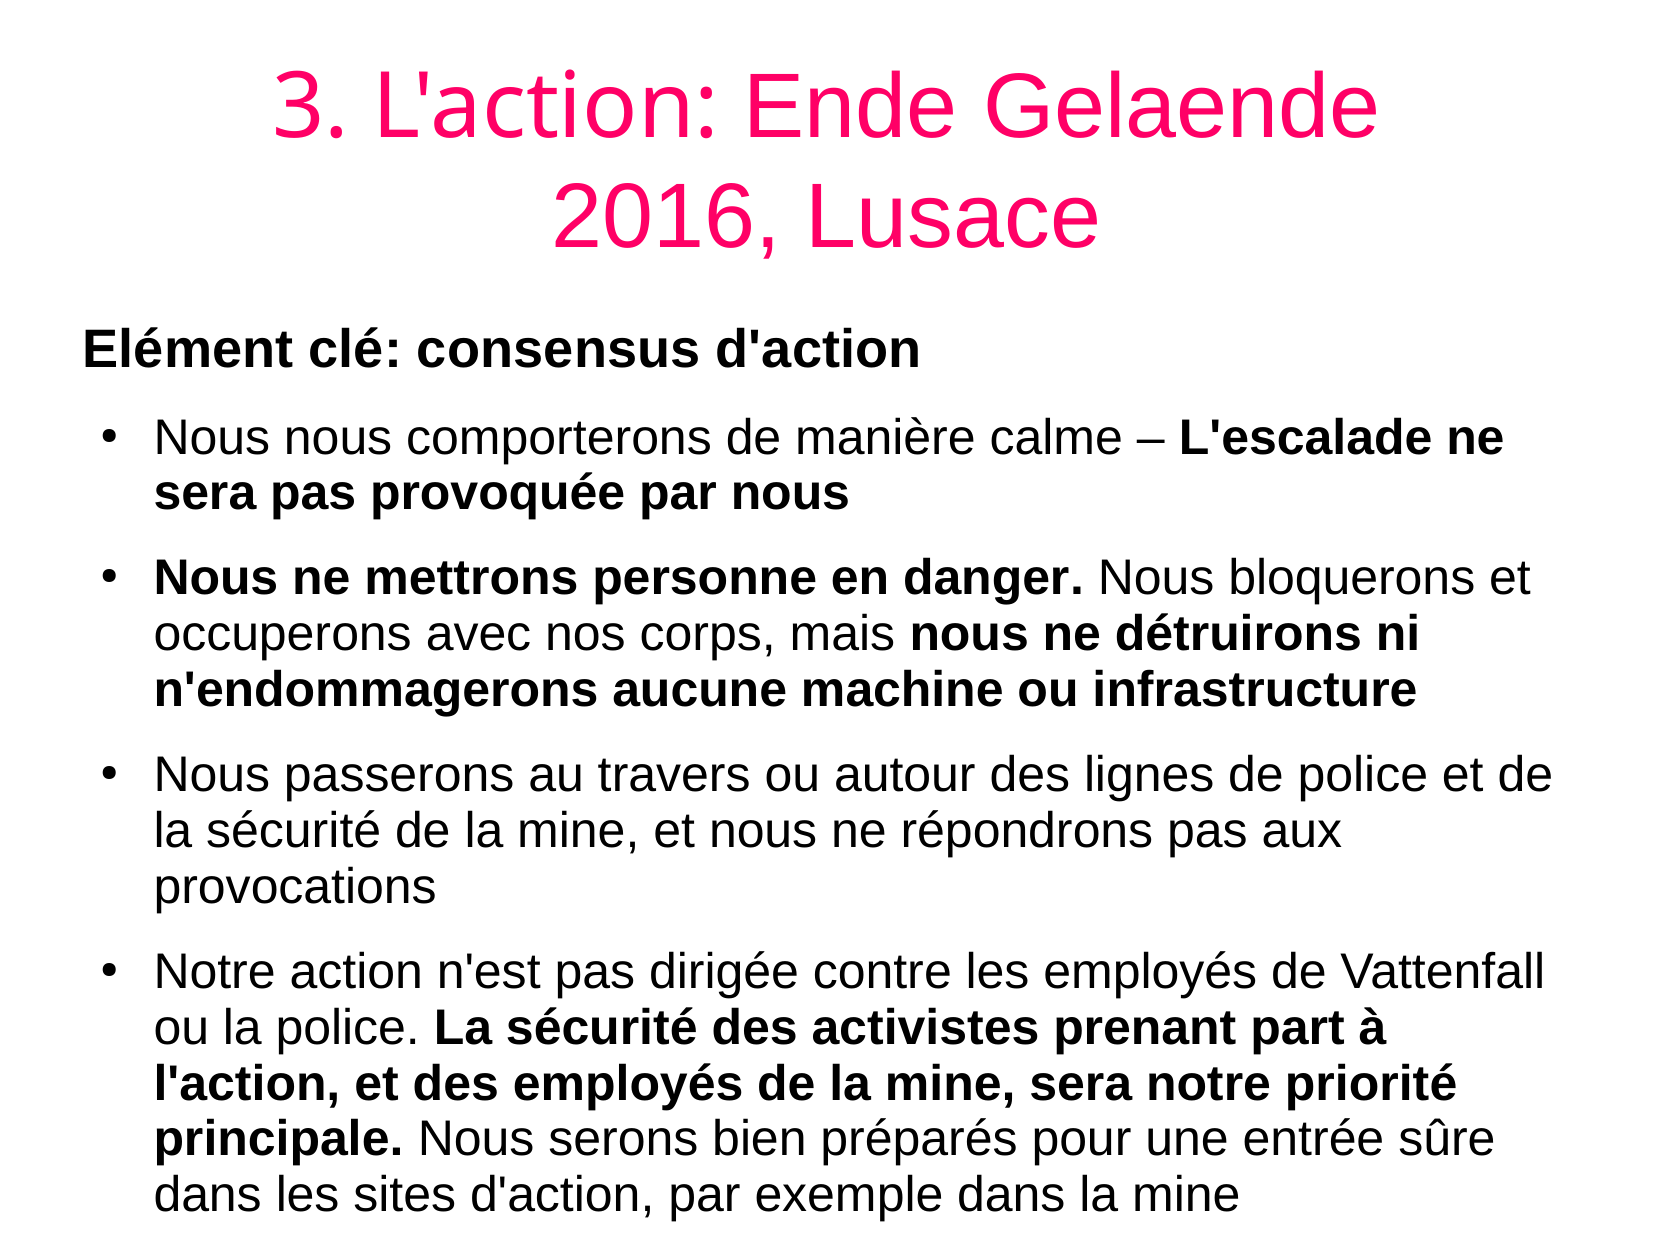

# 3. L'action: Ende Gelaende 2016, Lusace
Elément clé: consensus d'action
Nous nous comporterons de manière calme – L'escalade ne sera pas provoquée par nous
Nous ne mettrons personne en danger. Nous bloquerons et occuperons avec nos corps, mais nous ne détruirons ni n'endommagerons aucune machine ou infrastructure
Nous passerons au travers ou autour des lignes de police et de la sécurité de la mine, et nous ne répondrons pas aux provocations
Notre action n'est pas dirigée contre les employés de Vattenfall ou la police. La sécurité des activistes prenant part à l'action, et des employés de la mine, sera notre priorité principale. Nous serons bien préparés pour une entrée sûre dans les sites d'action, par exemple dans la mine